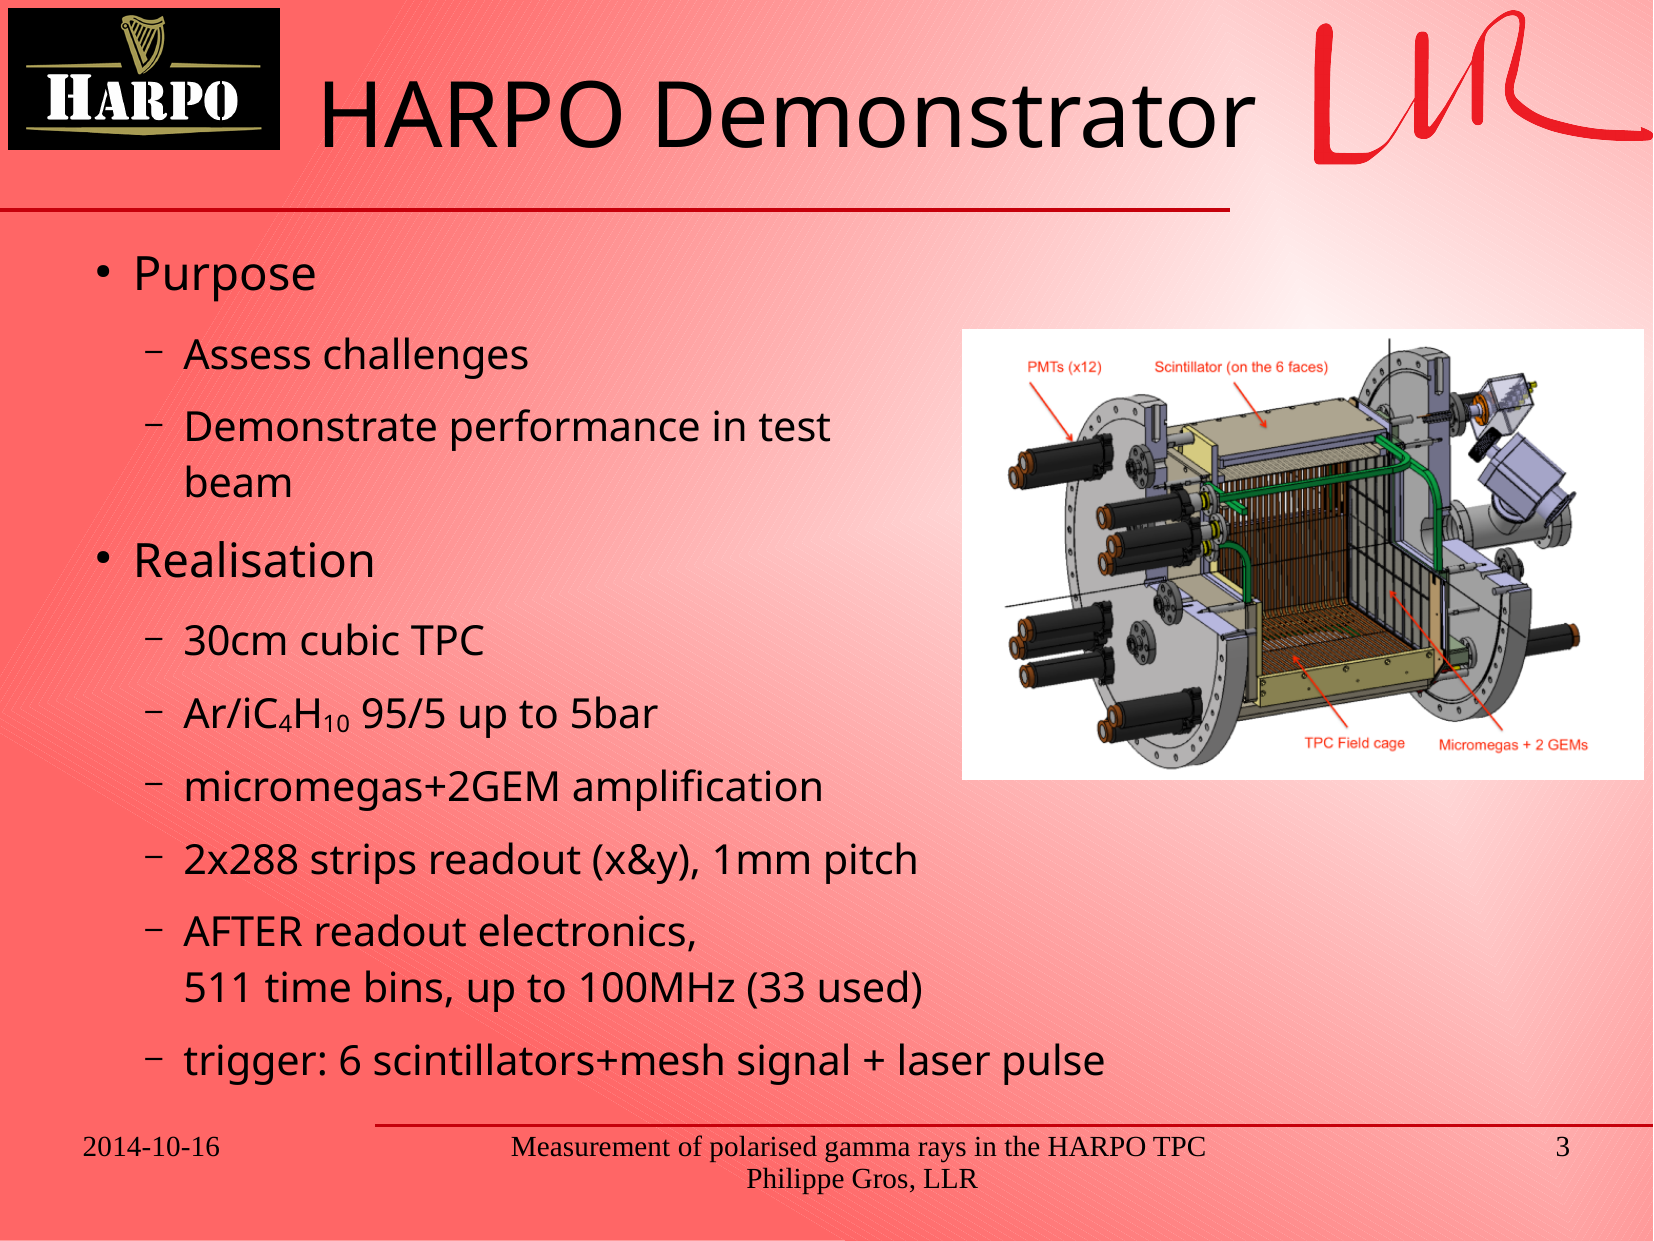

# HARPO Demonstrator
Purpose
Assess challenges
Demonstrate performance in test
beam
Realisation
30cm cubic TPC
Ar/iC4H10 95/5 up to 5bar
micromegas+2GEM amplification
2x288 strips readout (x&y), 1mm pitch
AFTER readout electronics,
511 time bins, up to 100MHz (33 used)
trigger: 6 scintillators+mesh signal + laser pulse
2014-10-16
3